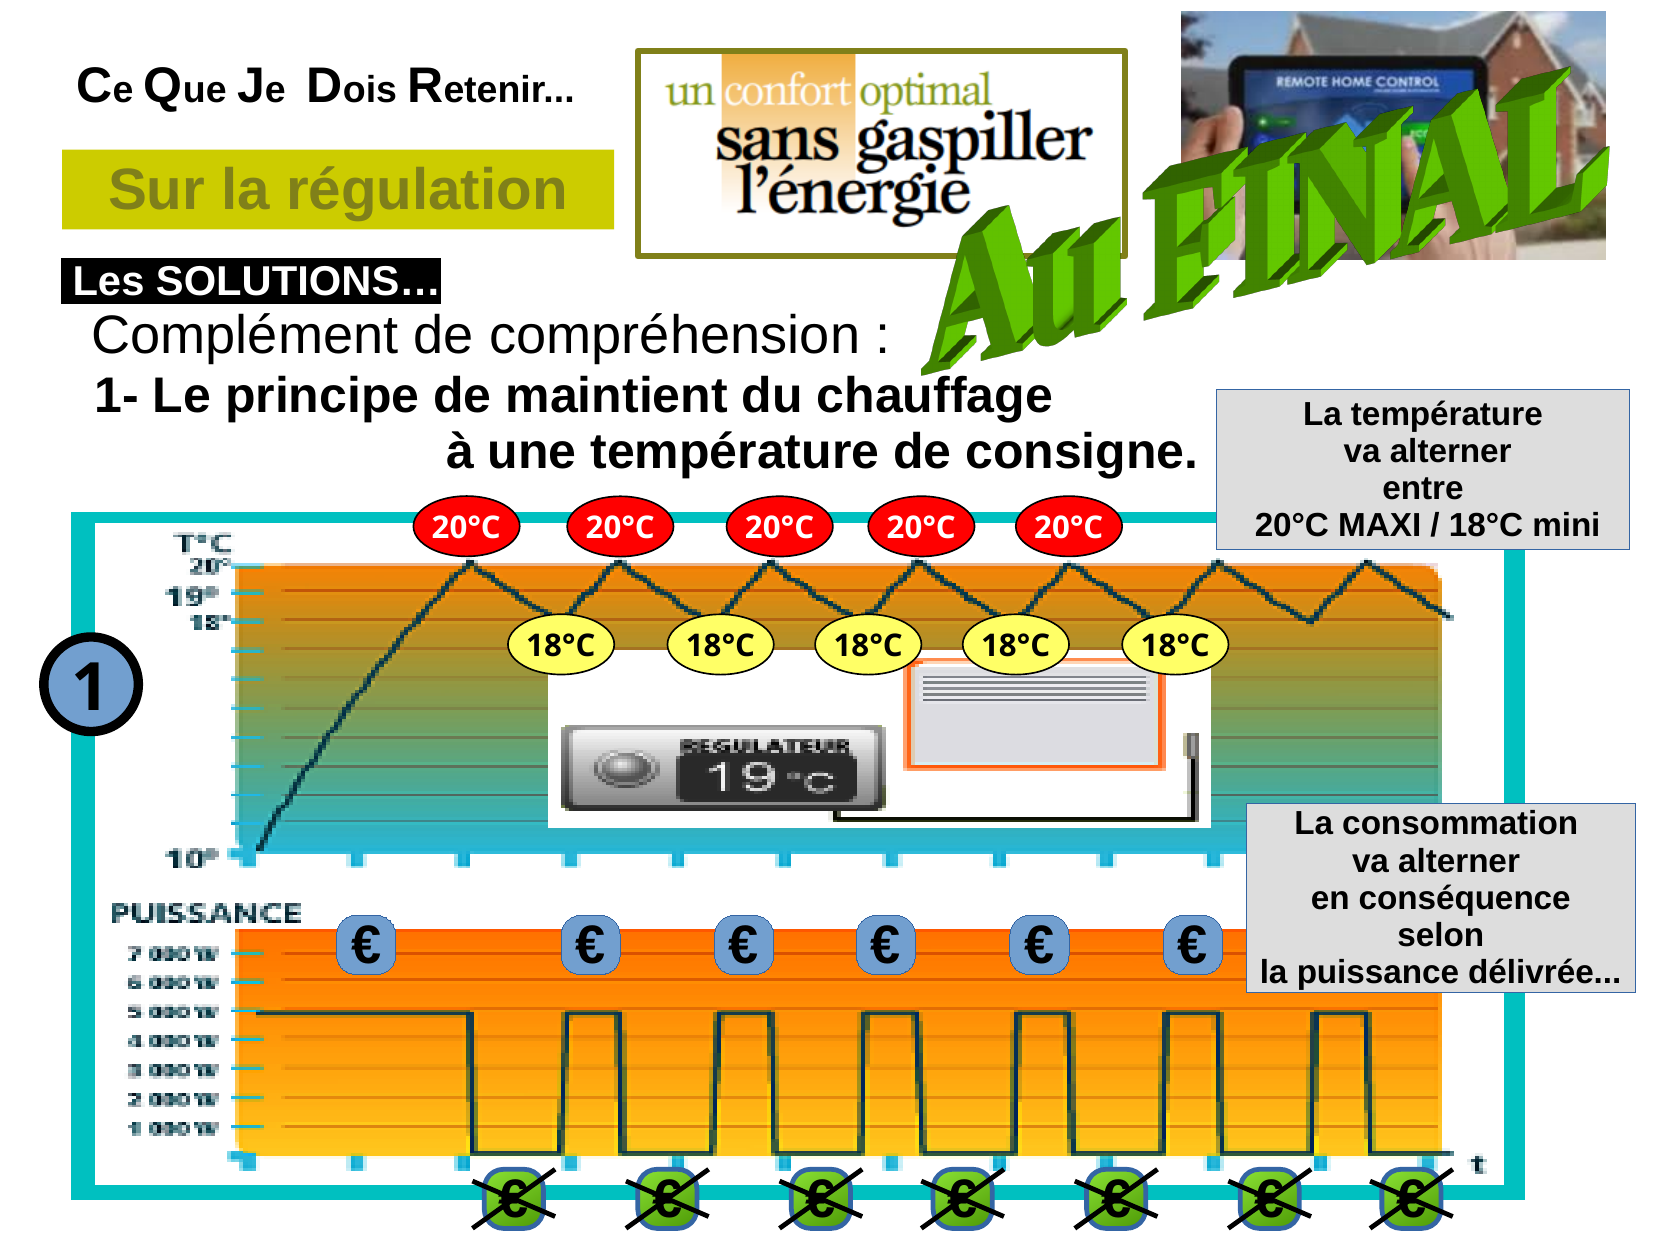

Ce Que Je Dois Retenir...
Au FINAL
Sur la régulation
 Les SOLUTIONS…
 Complément de compréhension :
 1- Le principe de maintient du chauffage
à une température de consigne.
La température
 va alterner
entre
 20°C MAXI / 18°C mini
20°C
20°C
20°C
20°C
20°C
18°C
18°C
18°C
18°C
18°C
1
La consommation
va alterner
en conséquence
 selon
la puissance délivrée...
€
€
€
€
€
€
€
€
€
€
€
€
€
€